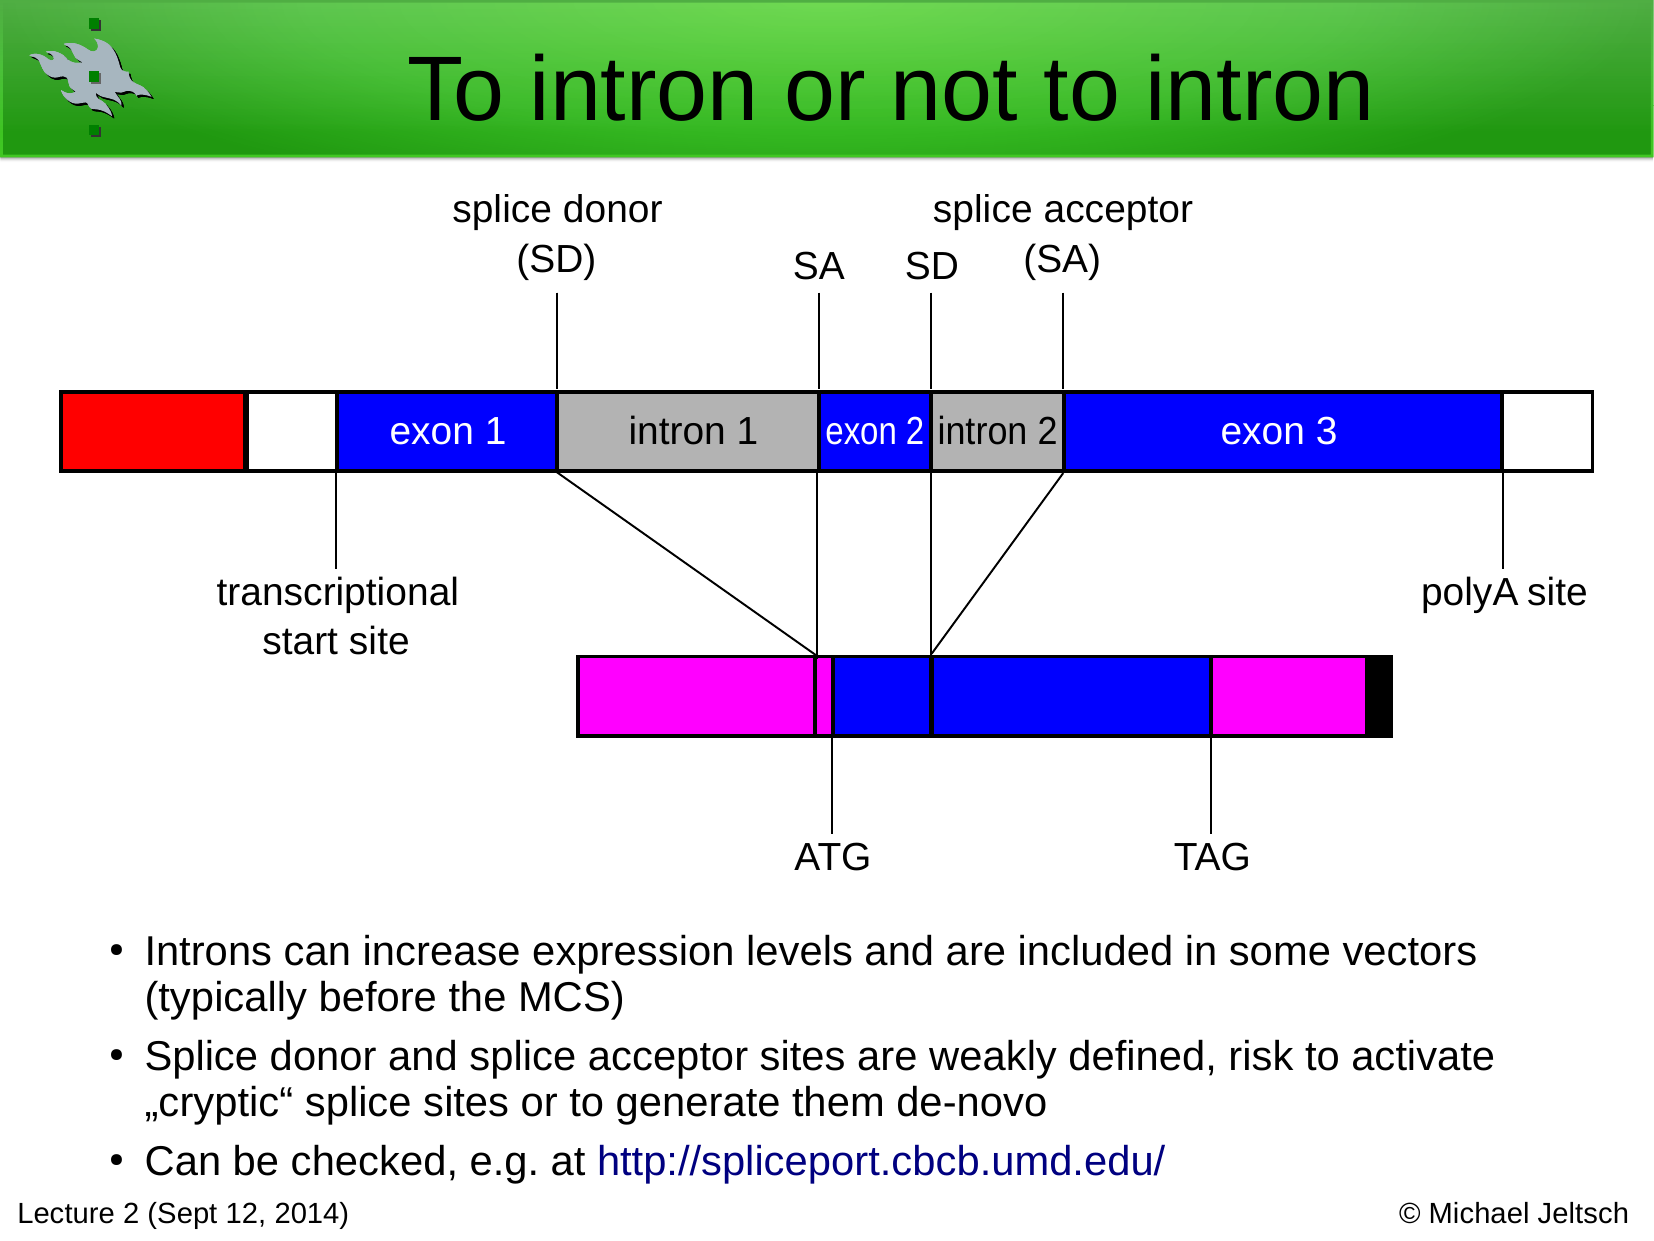

# To intron or not to intron
Introns can increase expression levels and are included in some vectors (typically before the MCS)
Splice donor and splice acceptor sites are weakly defined, risk to activate „cryptic“ splice sites or to generate them de-novo
Can be checked, e.g. at http://spliceport.cbcb.umd.edu/